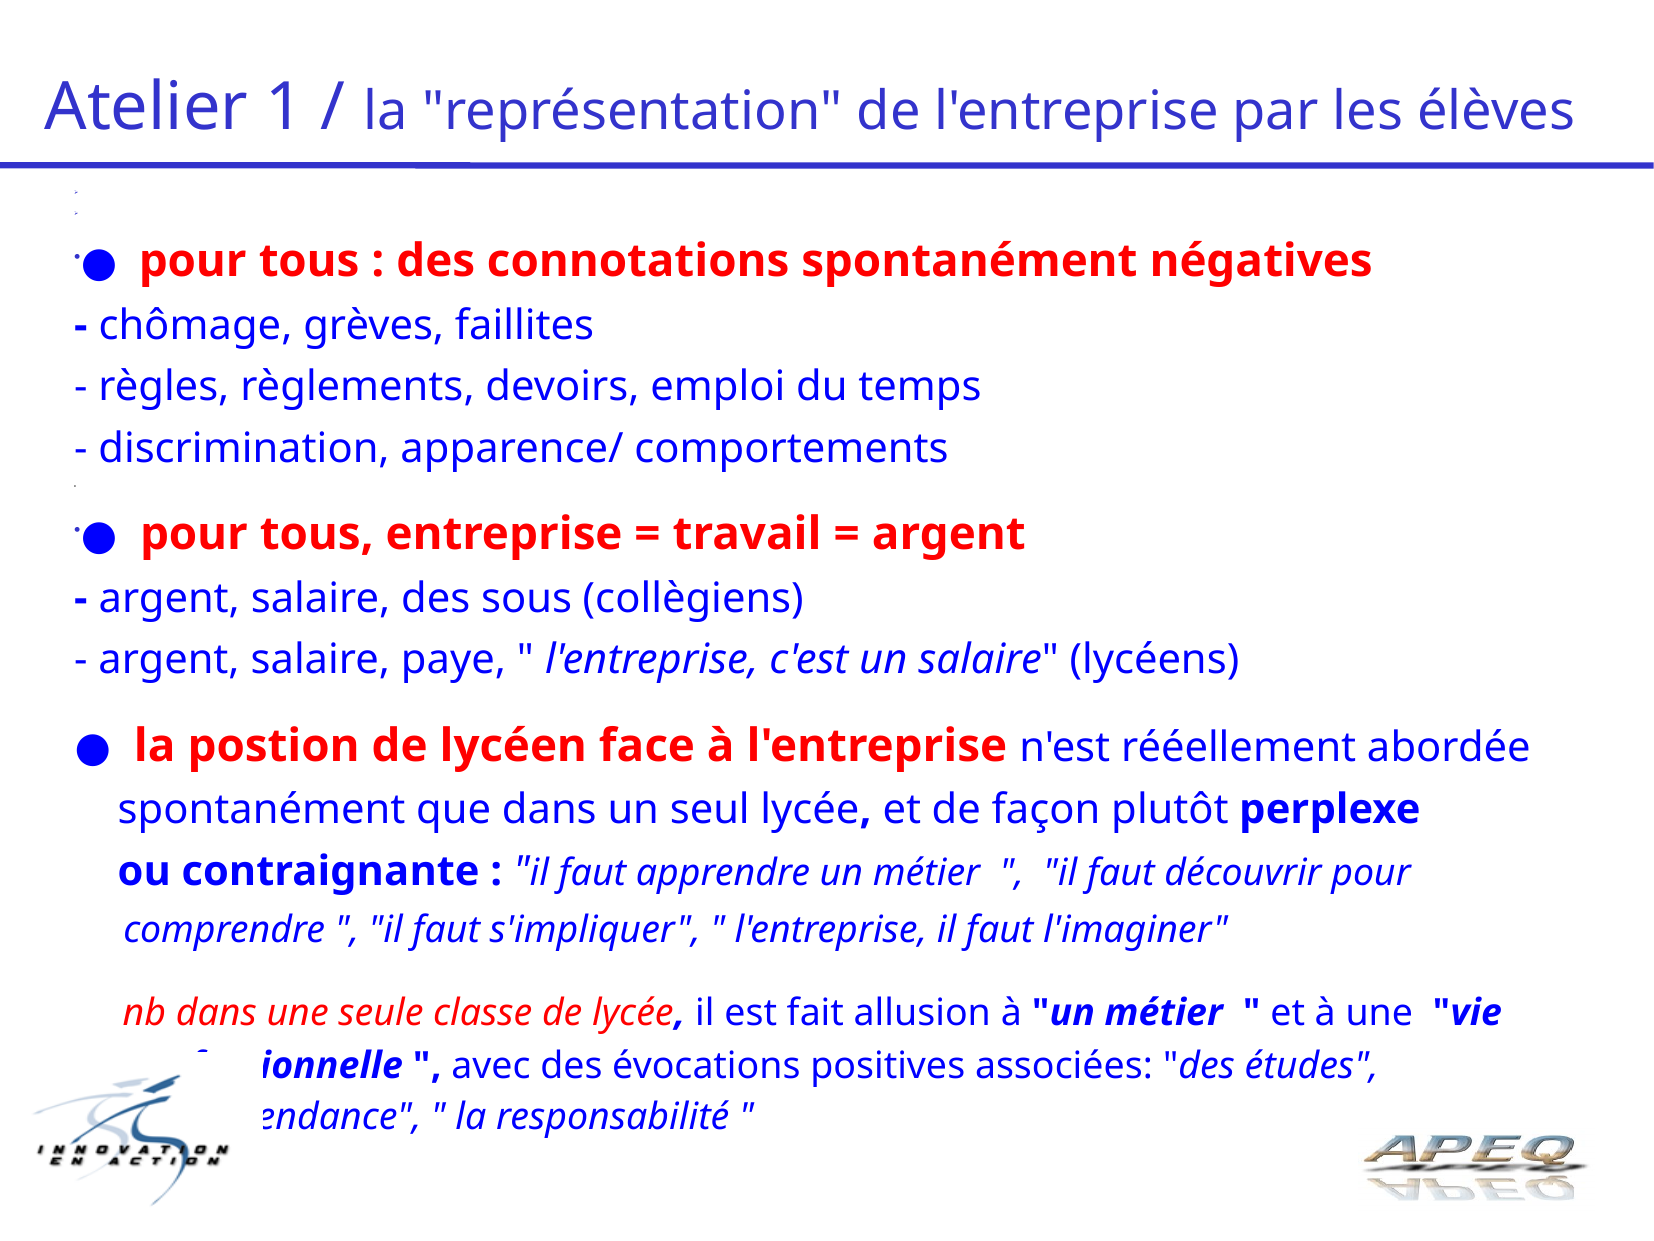

Atelier 1 / la "représentation" de l'entreprise par les élèves
● pour tous : des connotations spontanément négatives
- chômage, grèves, faillites
- règles, règlements, devoirs, emploi du temps
- discrimination, apparence/ comportements
● pour tous, entreprise = travail = argent
- argent, salaire, des sous (collègiens)
- argent, salaire, paye, " l'entreprise, c'est un salaire" (lycéens)
● la postion de lycéen face à l'entreprise n'est rééellement abordée
 spontanément que dans un seul lycée, et de façon plutôt perplexe
 ou contraignante : "il faut apprendre un métier ", "il faut découvrir pour
 comprendre ", "il faut s'impliquer", " l'entreprise, il faut l'imaginer"
 nb dans une seule classe de lycée, il est fait allusion à "un métier  " et à une "vie professionnelle ", avec des évocations positives associées: "des études", "l'indépendance", " la responsabilité "